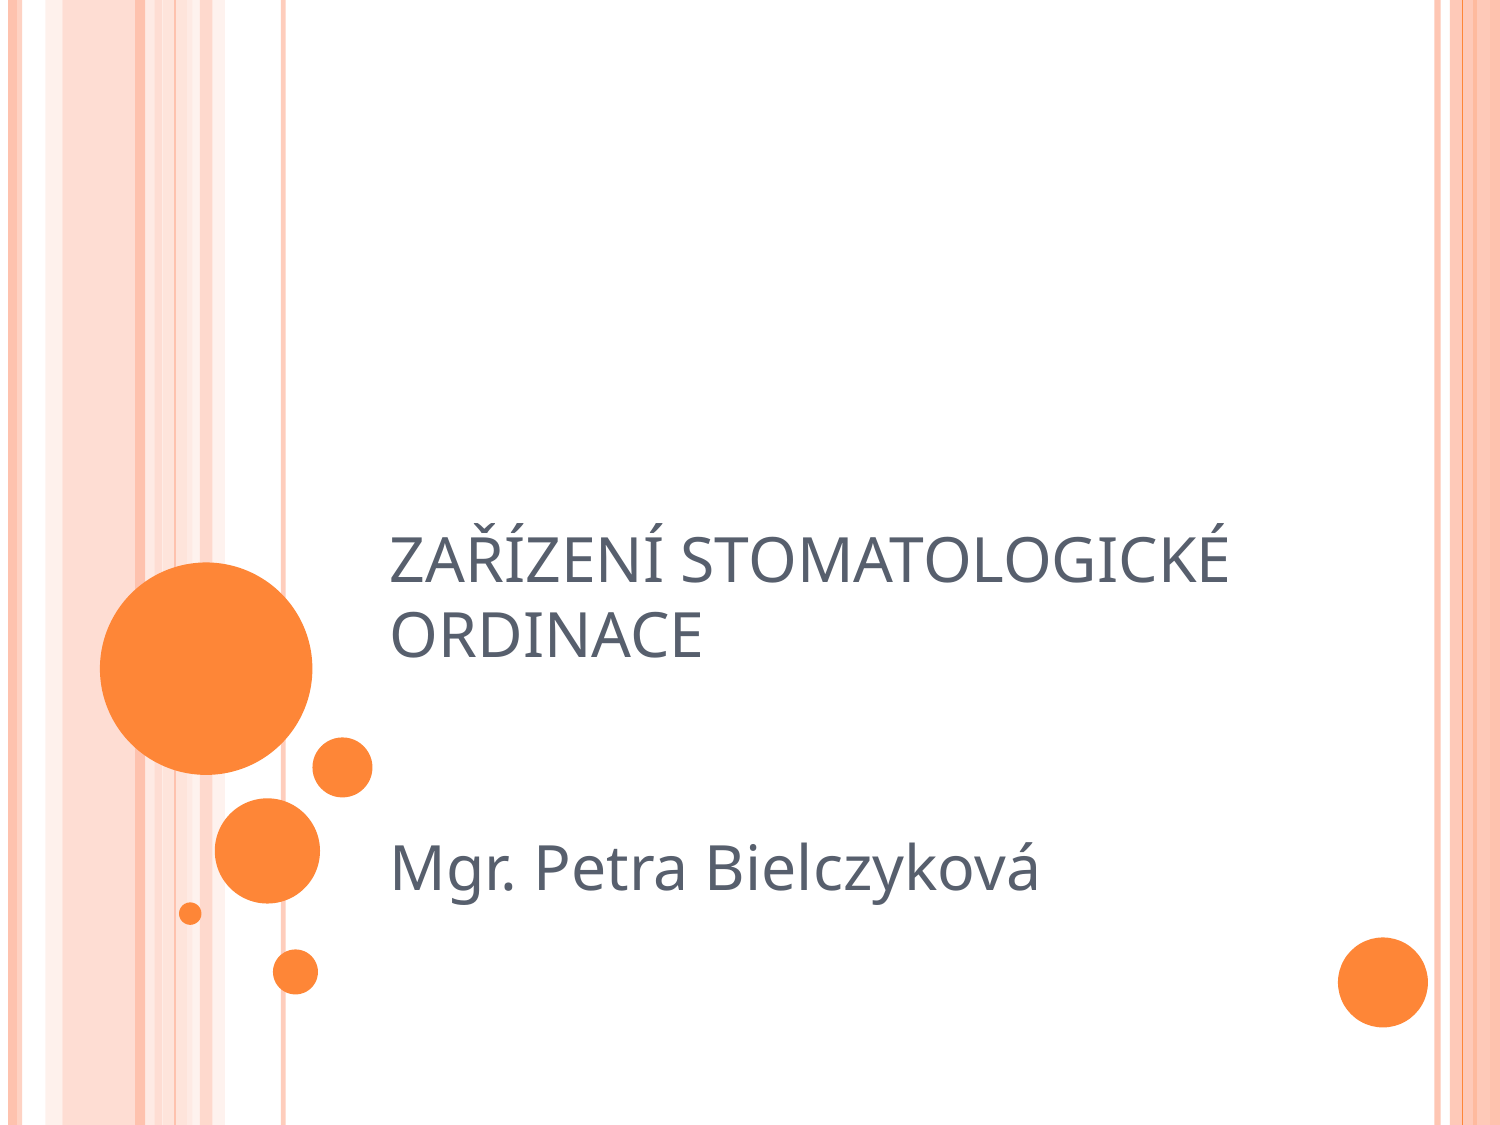

# ZAŘÍZENÍ STOMATOLOGICKÉ ORDINACE
Mgr. Petra Bielczyková